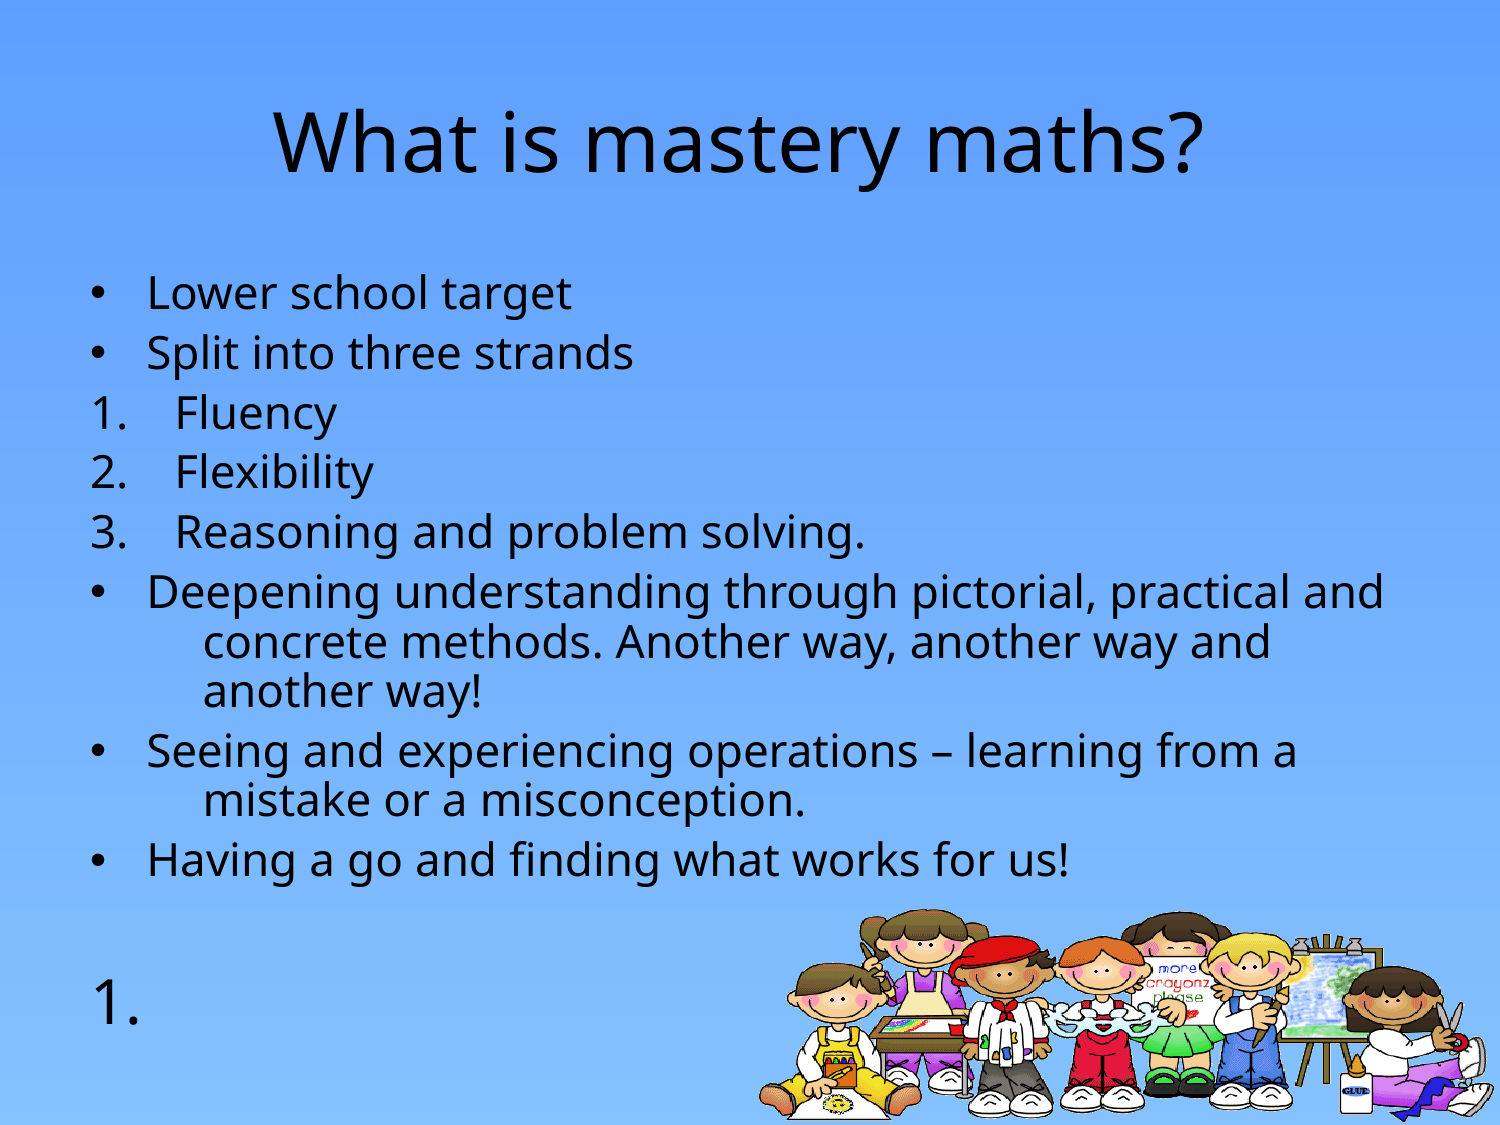

# What is mastery maths?
Lower school target
Split into three strands
Fluency
Flexibility
Reasoning and problem solving.
Deepening understanding through pictorial, practical and concrete methods. Another way, another way and another way!
Seeing and experiencing operations – learning from a mistake or a misconception.
Having a go and finding what works for us!